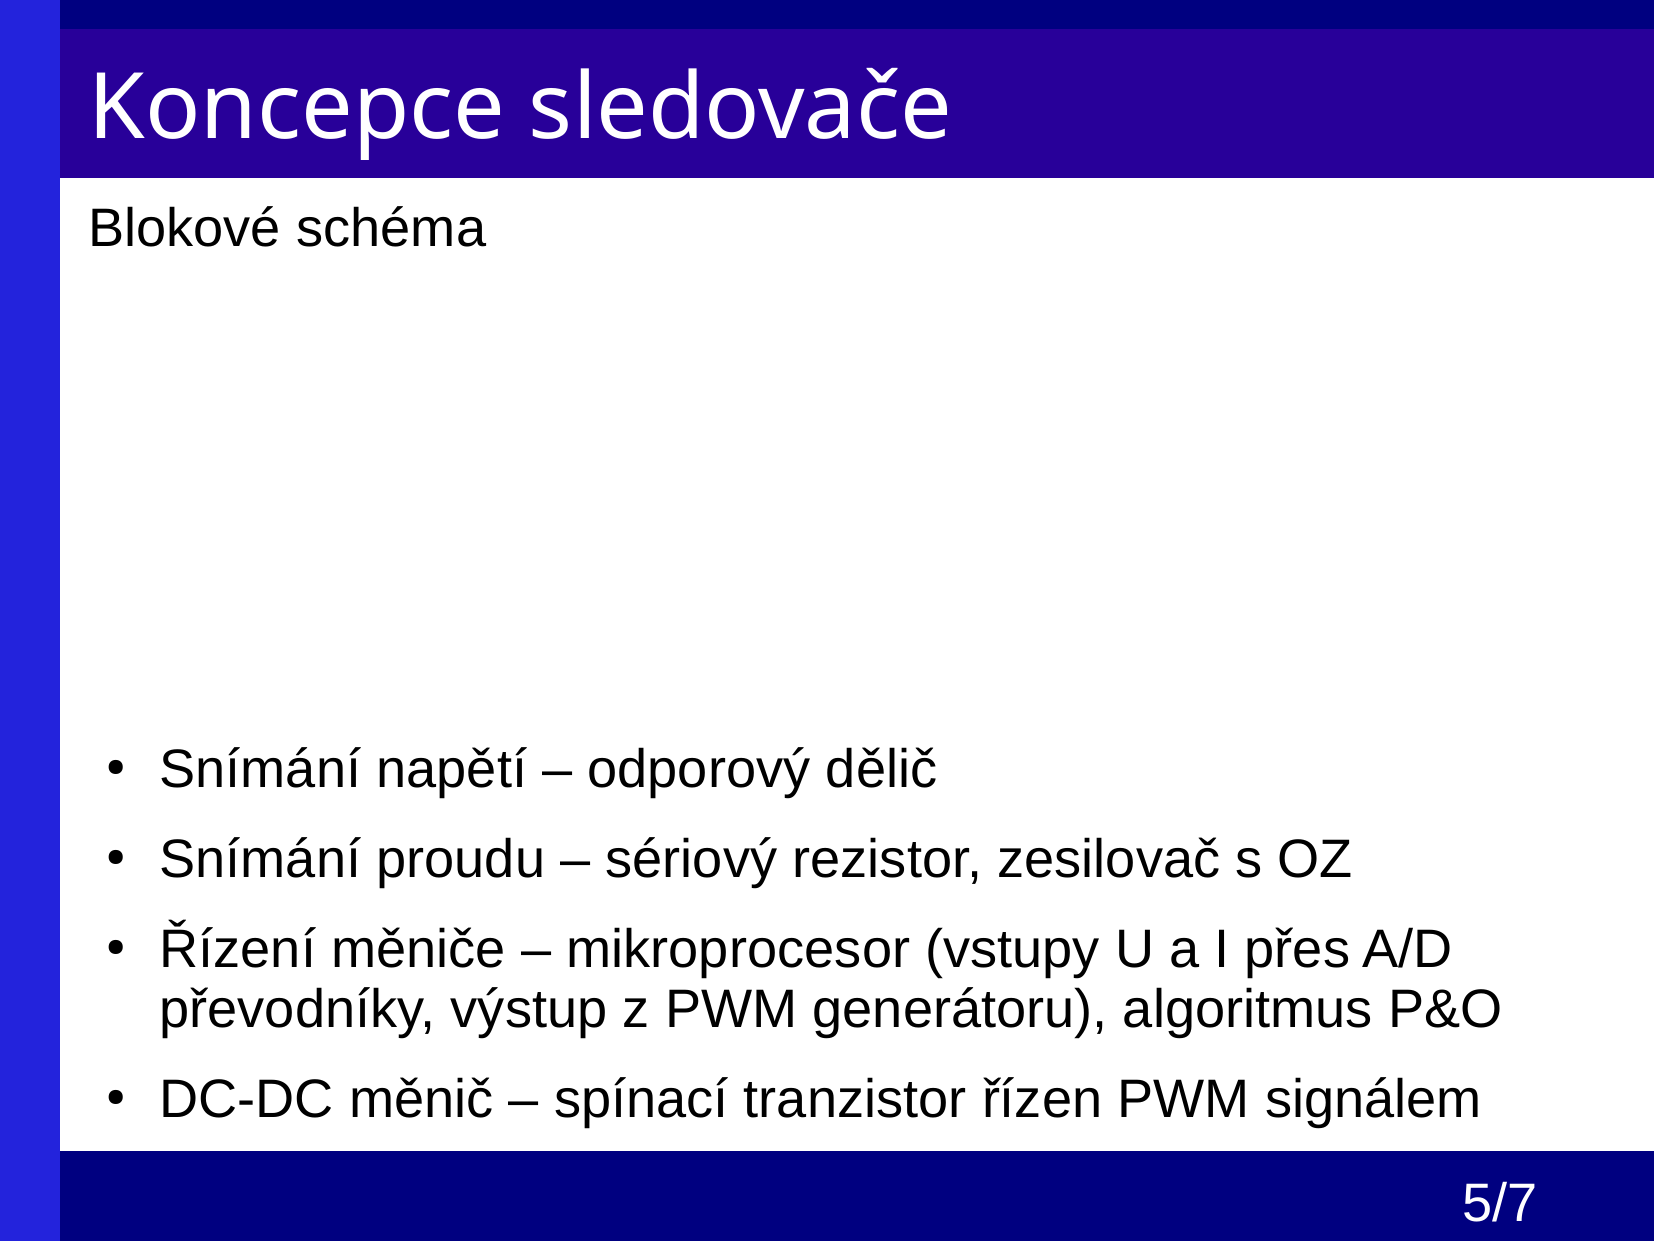

# Koncepce sledovače
Blokové schéma
Snímání napětí – odporový dělič
Snímání proudu – sériový rezistor, zesilovač s OZ
Řízení měniče – mikroprocesor (vstupy U a I přes A/D převodníky, výstup z PWM generátoru), algoritmus P&O
DC-DC měnič – spínací tranzistor řízen PWM signálem